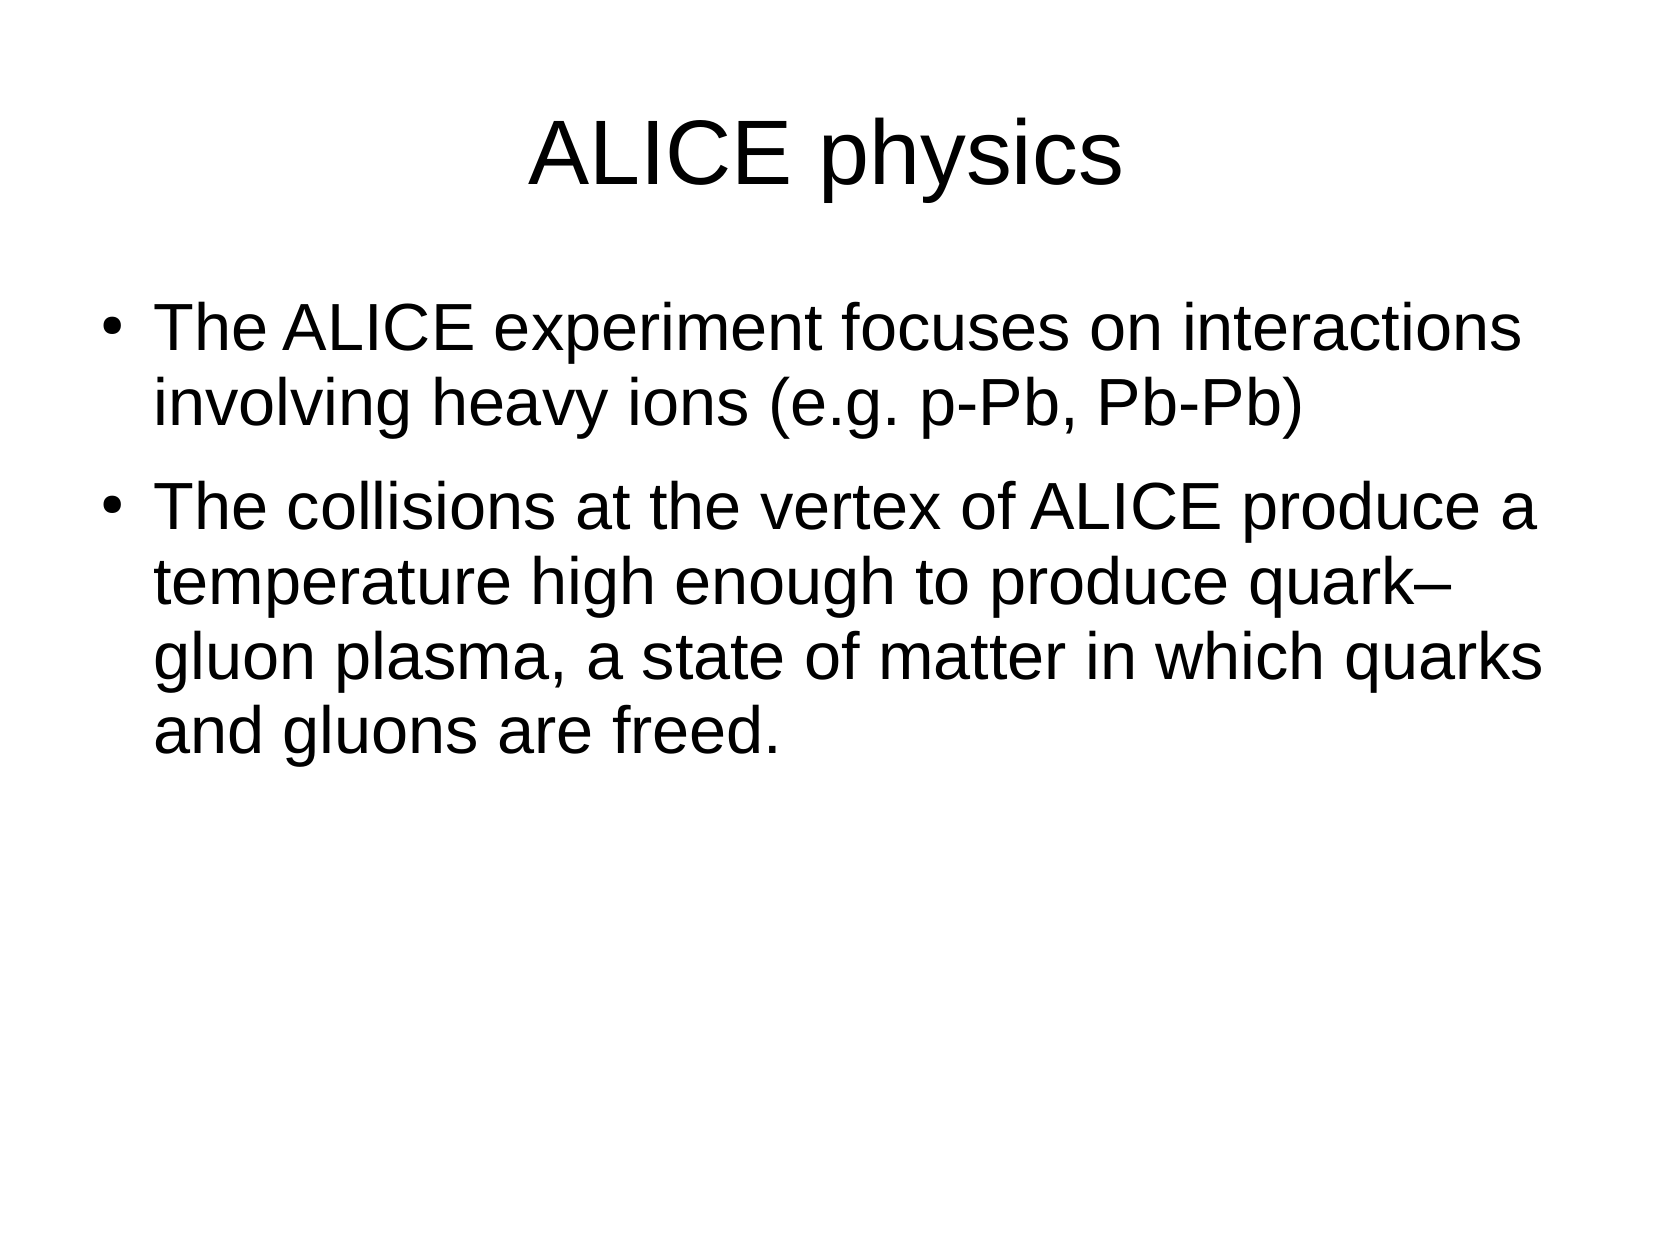

# ALICE physics
The ALICE experiment focuses on interactions involving heavy ions (e.g. p-Pb, Pb-Pb)
The collisions at the vertex of ALICE produce a temperature high enough to produce quark–gluon plasma, a state of matter in which quarks and gluons are freed.